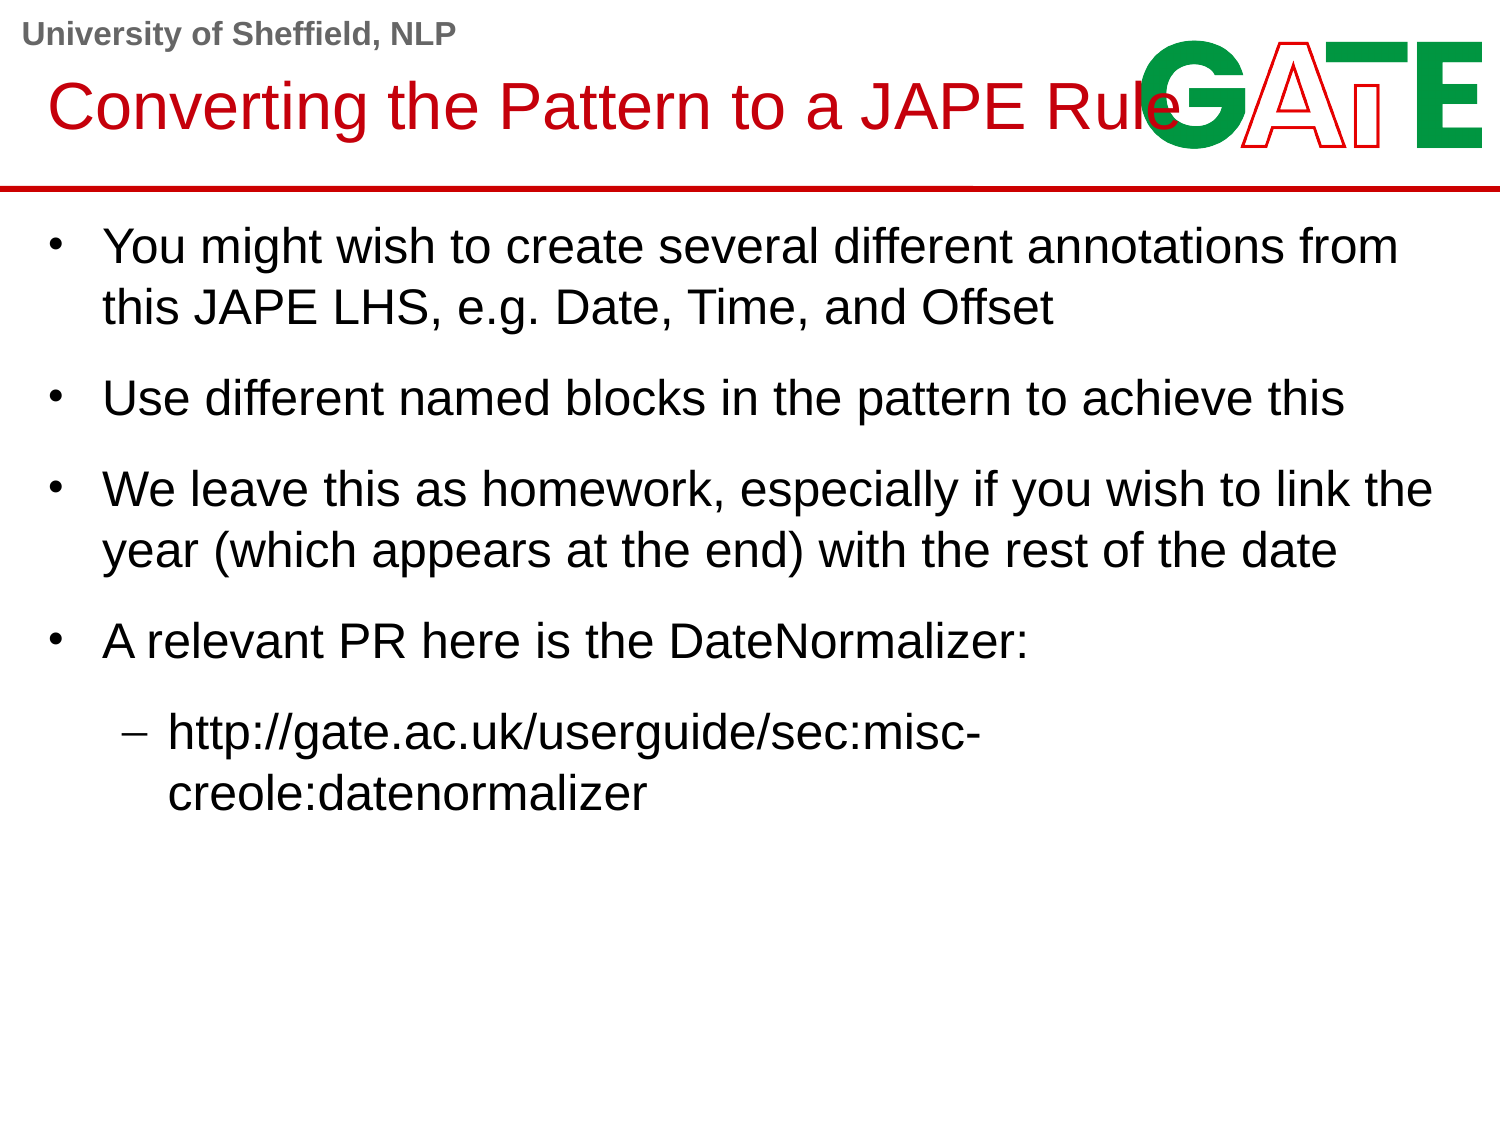

Converting the Pattern to a JAPE Rule
You might wish to create several different annotations from this JAPE LHS, e.g. Date, Time, and Offset
Use different named blocks in the pattern to achieve this
We leave this as homework, especially if you wish to link the year (which appears at the end) with the rest of the date
A relevant PR here is the DateNormalizer:
http://gate.ac.uk/userguide/sec:misc-creole:datenormalizer